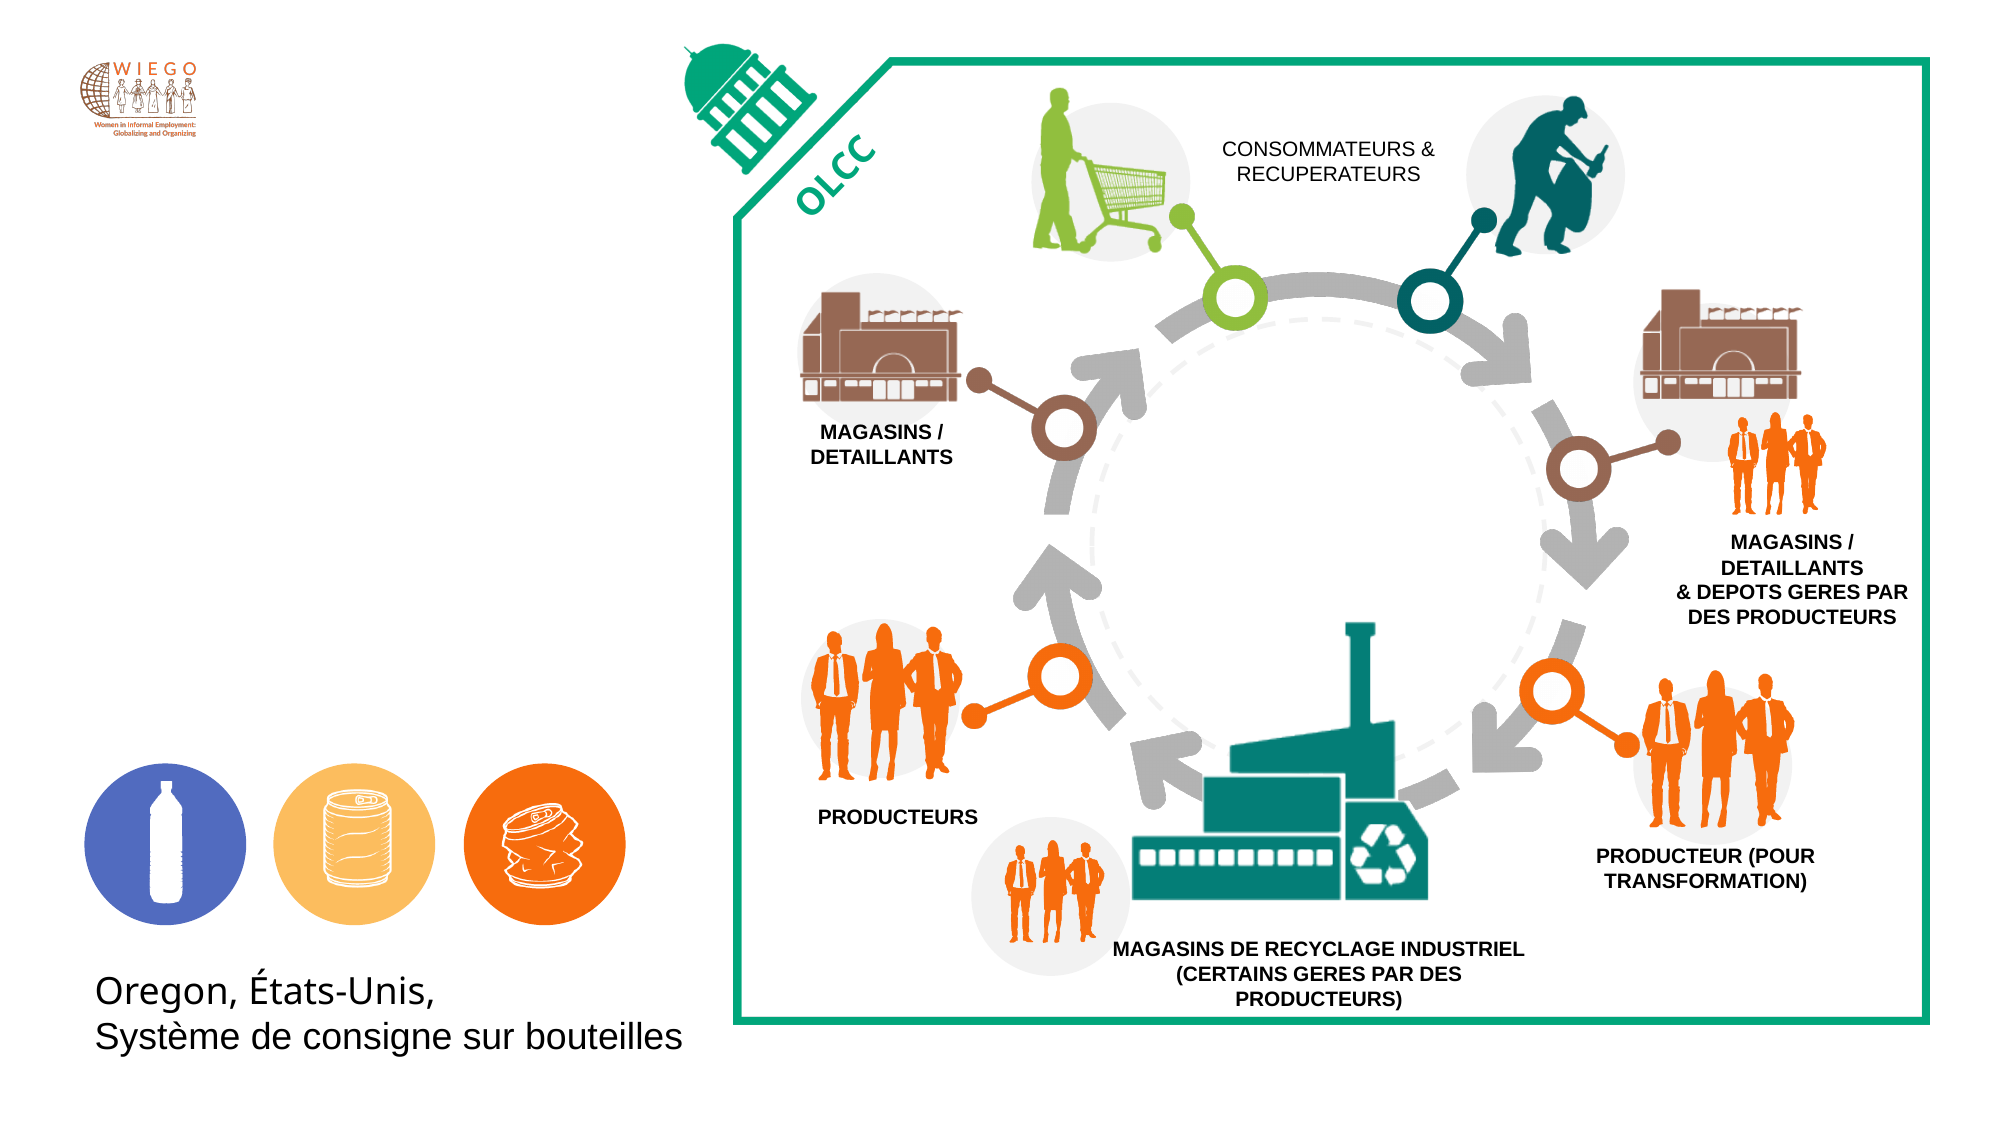

CONSOMMATEURS & RECUPERATEURS
OLCC
MAGASINS / DETAILLANTS
MAGASINS / DETAILLANTS
& DEPOTS GERES PAR DES PRODUCTEURS
PRODUCTEURS
PRODUCTEUR (POUR TRANSFORMATION)
MAGASINS DE RECYCLAGE INDUSTRIEL
(CERTAINS GERES PAR DES PRODUCTEURS)
Oregon, États-Unis,
Système de consigne sur bouteilles